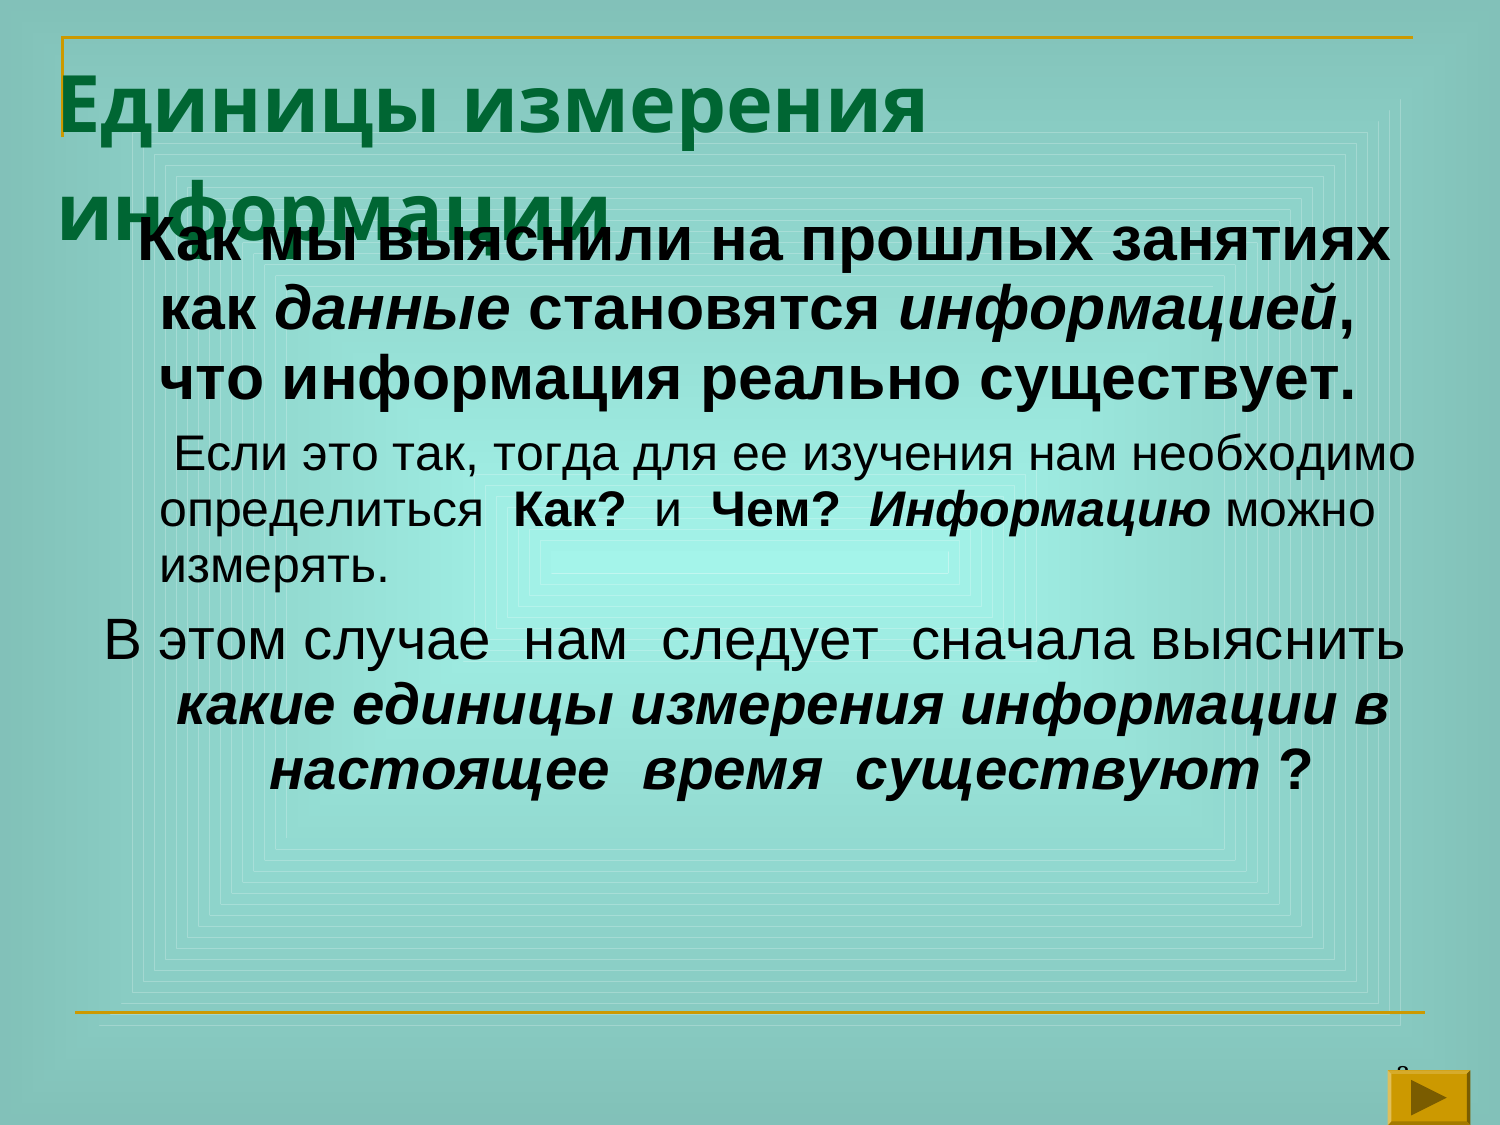

# Единицы измерения информации
 Как мы выяснили на прошлых занятиях как данные становятся информацией, что информация реально существует.
 Если это так, тогда для ее изучения нам необходимо определиться Как? и Чем? Информацию можно измерять.
В этом случае нам следует сначала выяснить какие единицы измерения информации в настоящее время существуют ?
3